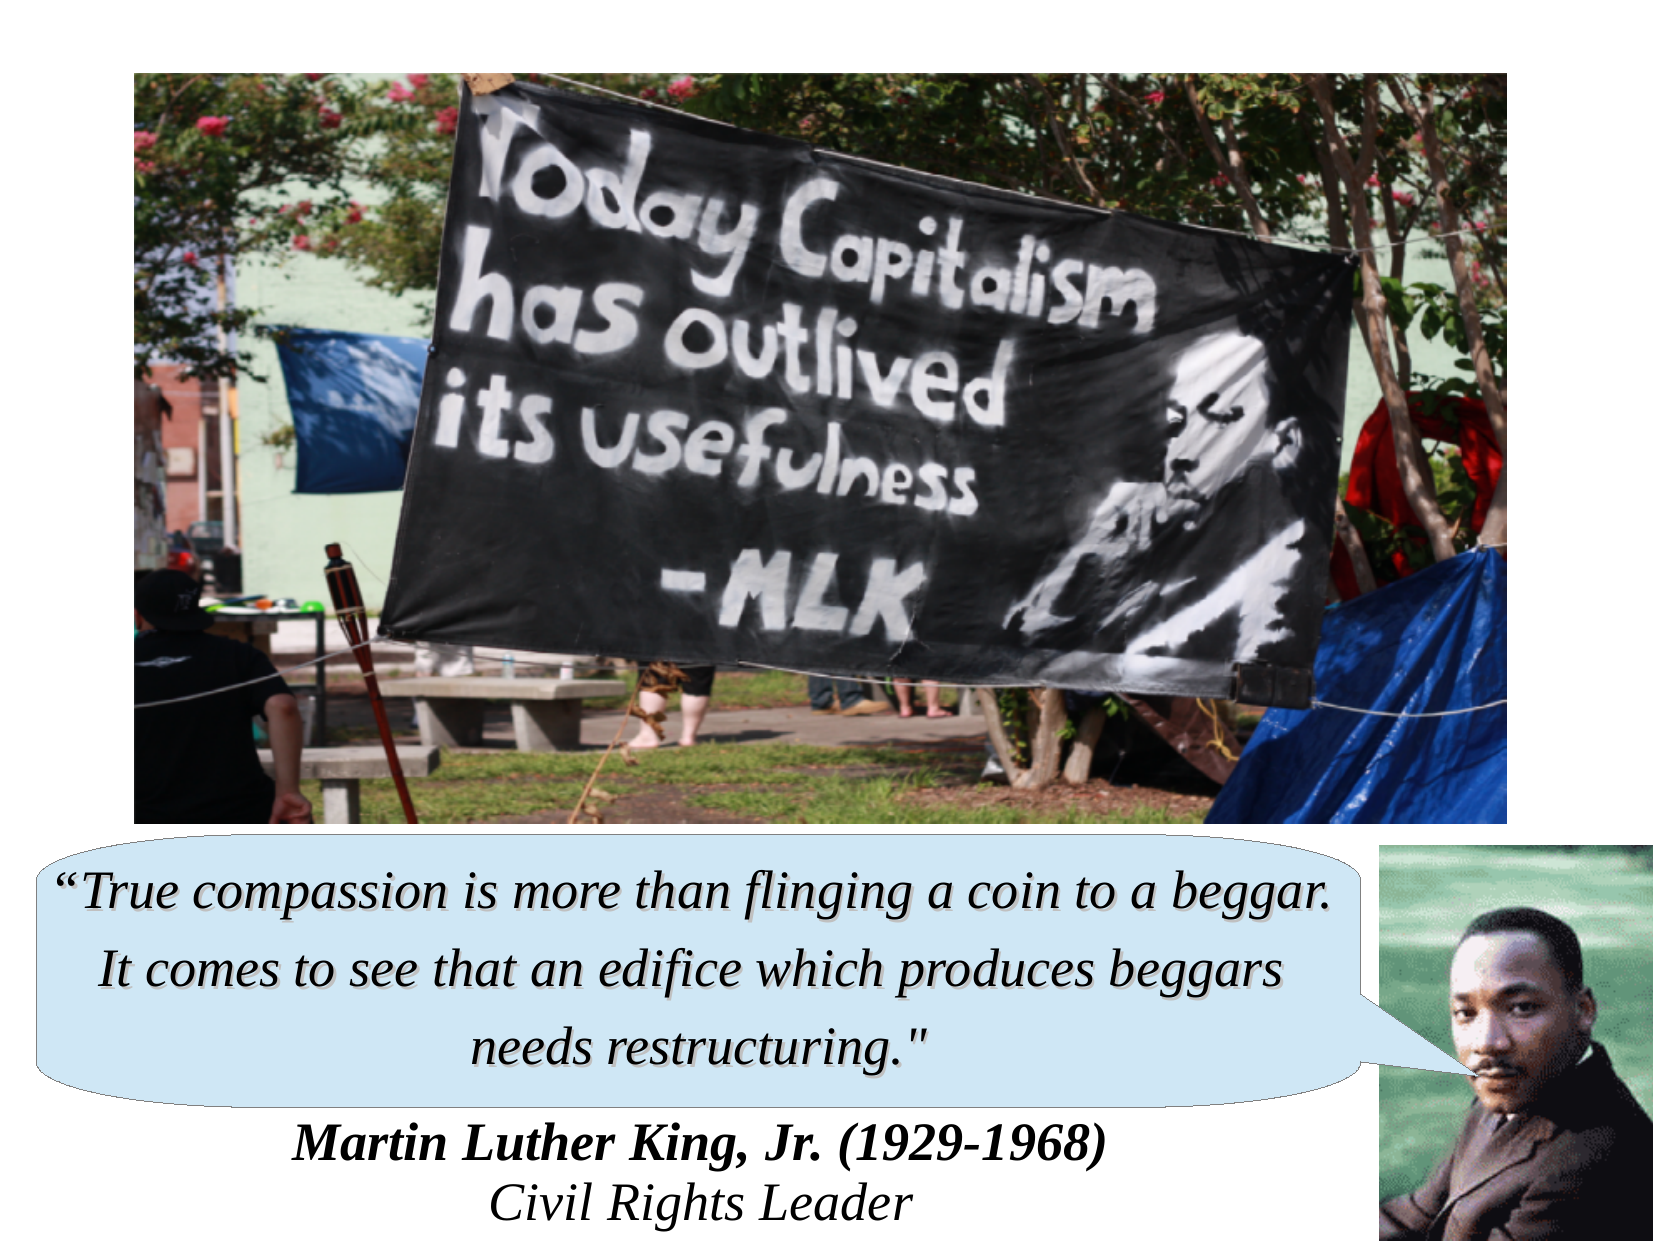

“True compassion is more than flinging a coin to a beggar.
It comes to see that an edifice which produces beggars
needs restructuring."
Martin Luther King, Jr. (1929-1968)
Civil Rights Leader